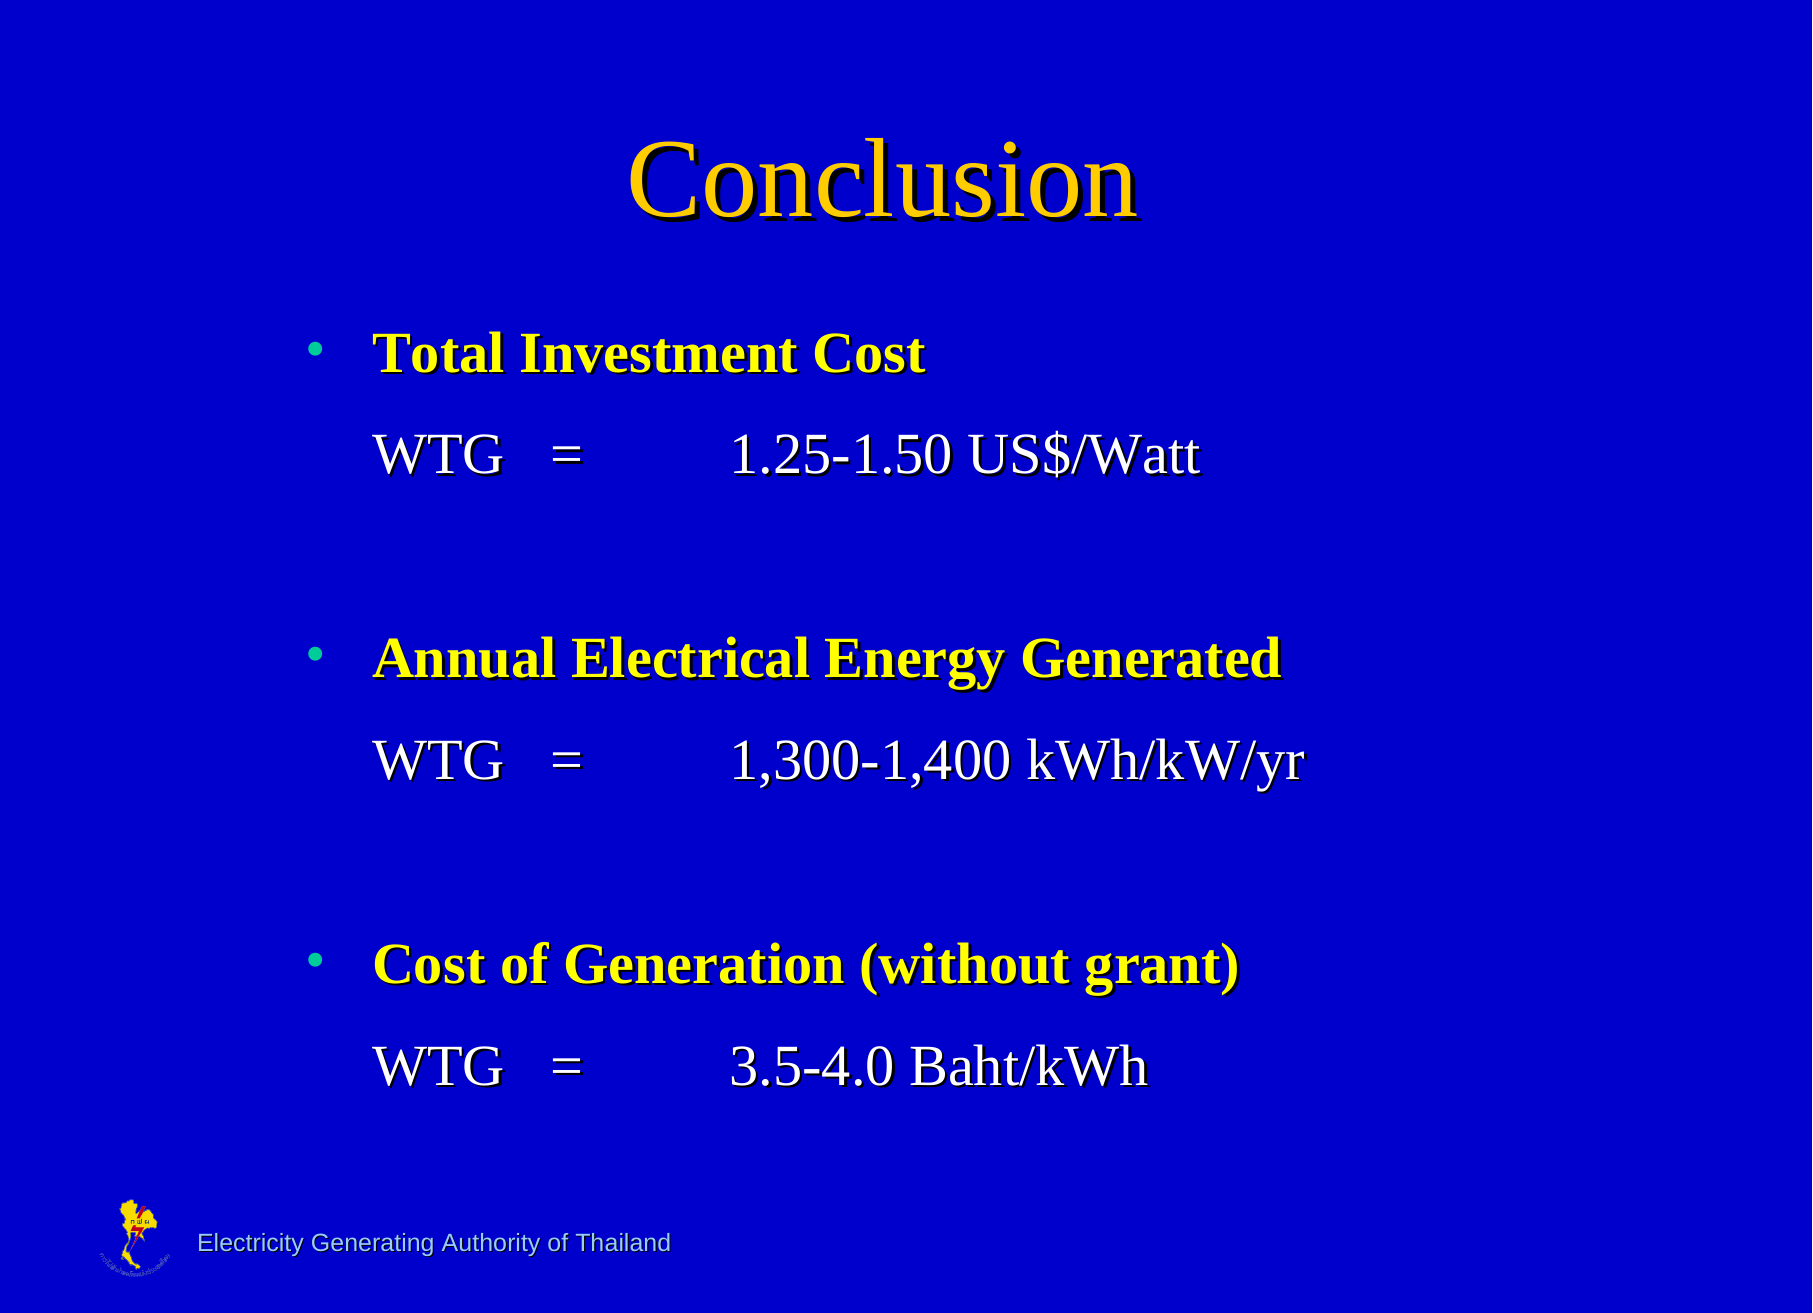

# Conclusion
Total Investment Cost
	WTG 	= 	1.25-1.50 US$/Watt
Annual Electrical Energy Generated
	WTG	=	1,300-1,400 kWh/kW/yr
Cost of Generation (without grant)
	WTG	=	3.5-4.0 Baht/kWh